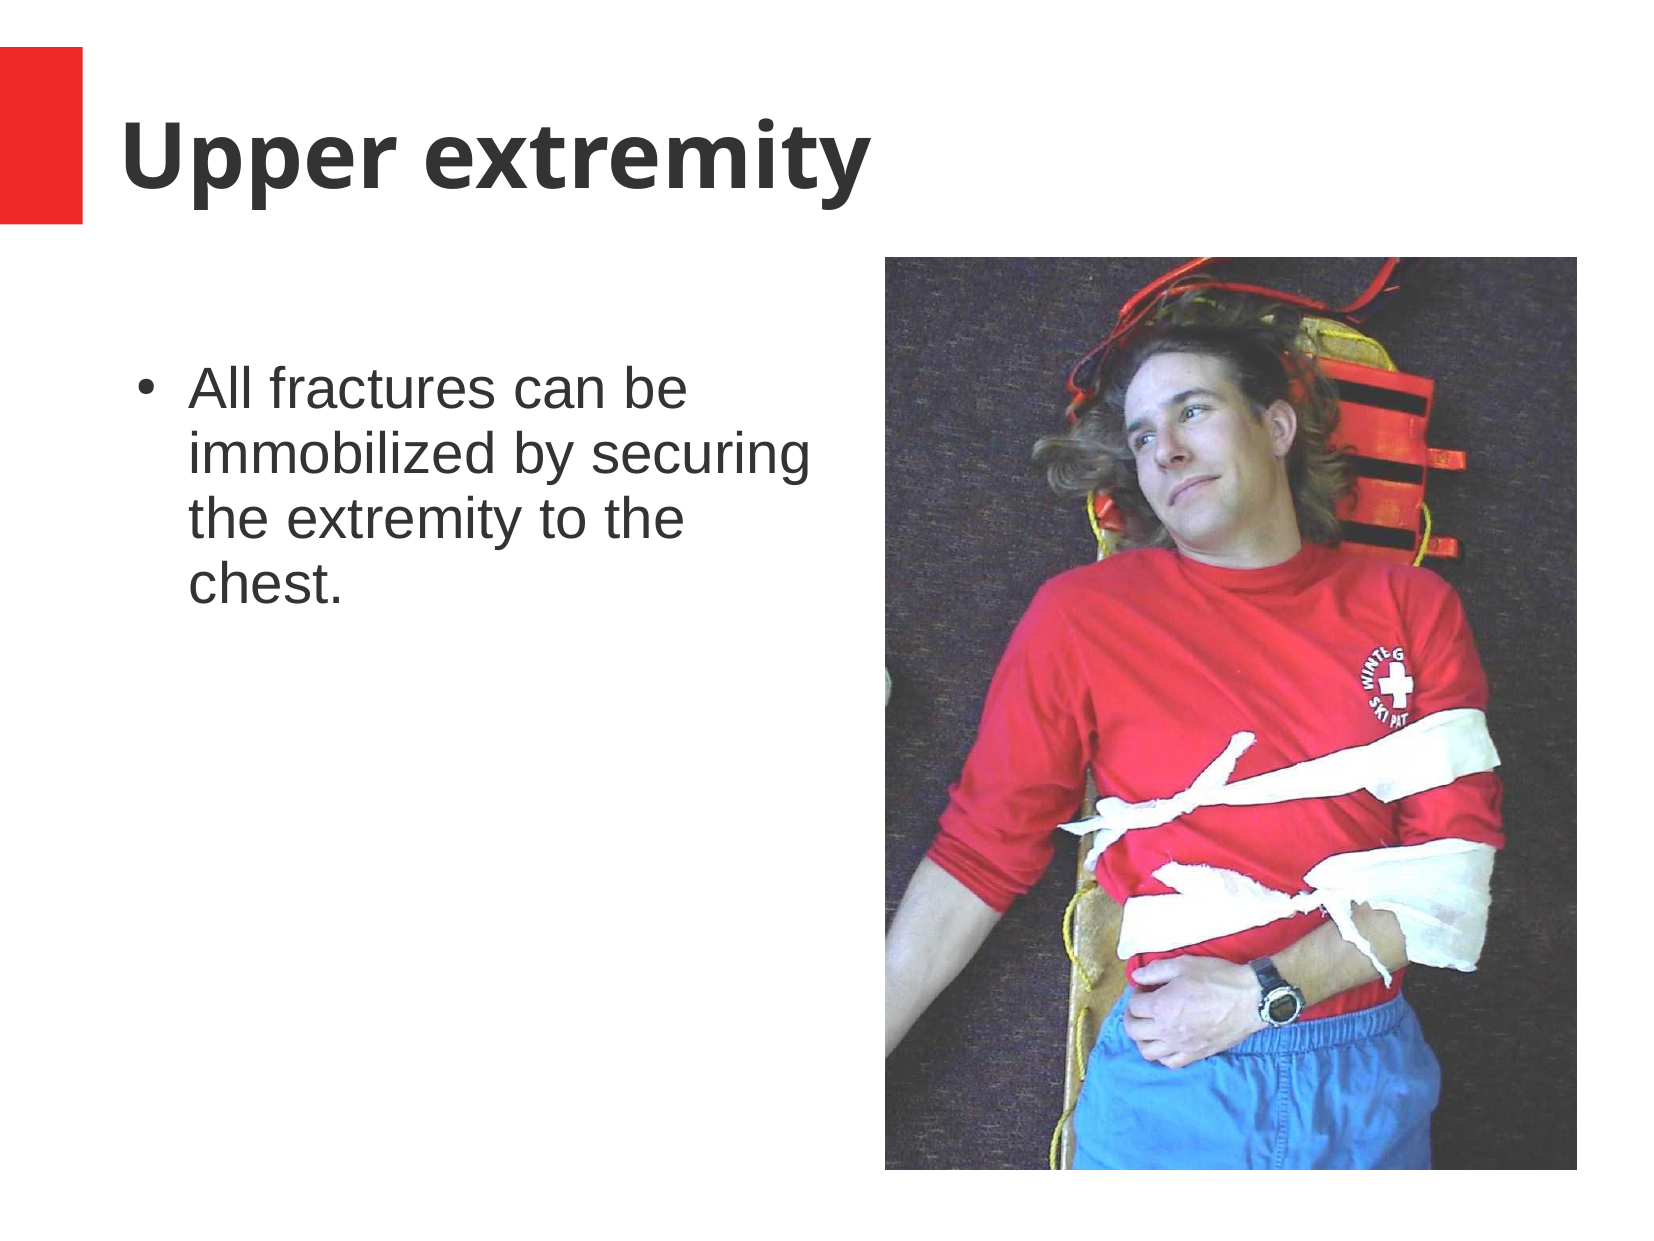

# Upper extremity
All fractures can be immobilized by securing the extremity to the chest.